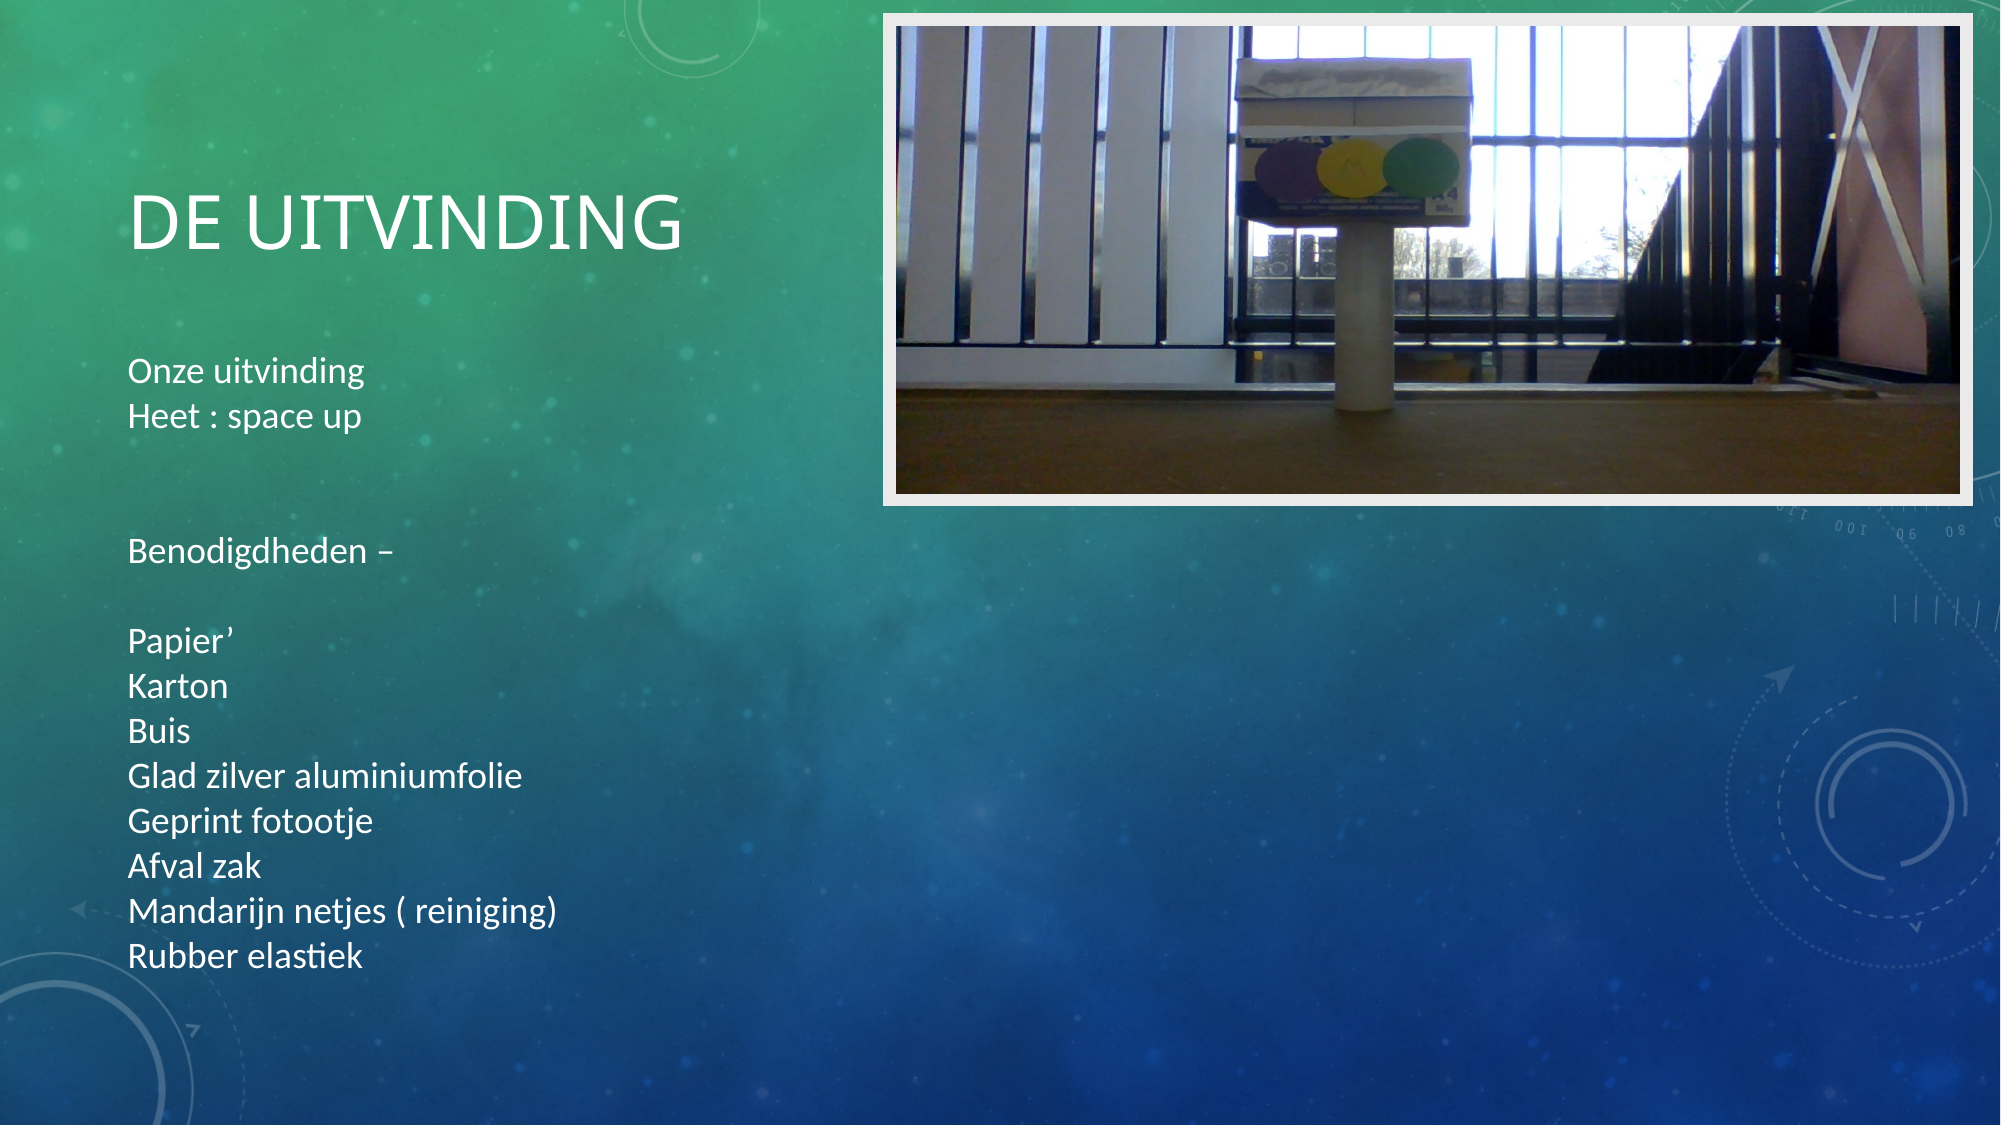

# De uitvinding
Onze uitvinding
Heet : space up
Benodigdheden –
Papier’
Karton
Buis
Glad zilver aluminiumfolie
Geprint fotootje
Afval zak
Mandarijn netjes ( reiniging)
Rubber elastiek